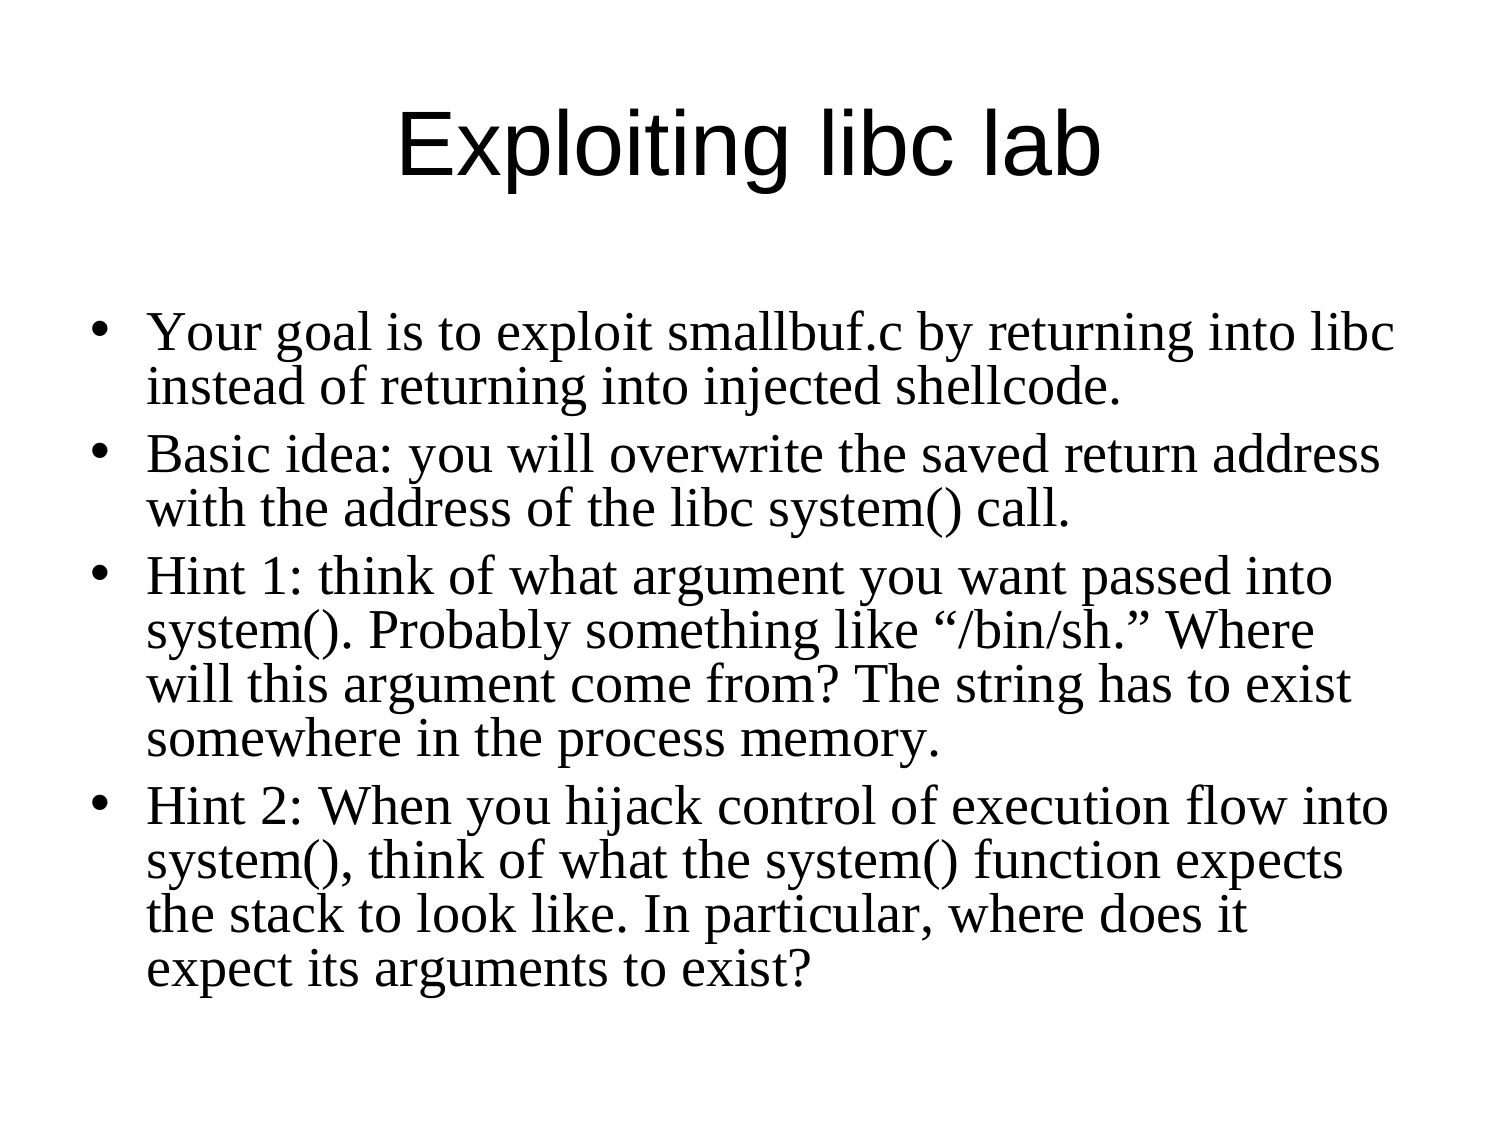

# Exploiting libc lab
Your goal is to exploit smallbuf.c by returning into libc instead of returning into injected shellcode.
Basic idea: you will overwrite the saved return address with the address of the libc system() call.
Hint 1: think of what argument you want passed into system(). Probably something like “/bin/sh.” Where will this argument come from? The string has to exist somewhere in the process memory.
Hint 2: When you hijack control of execution flow into system(), think of what the system() function expects the stack to look like. In particular, where does it expect its arguments to exist?